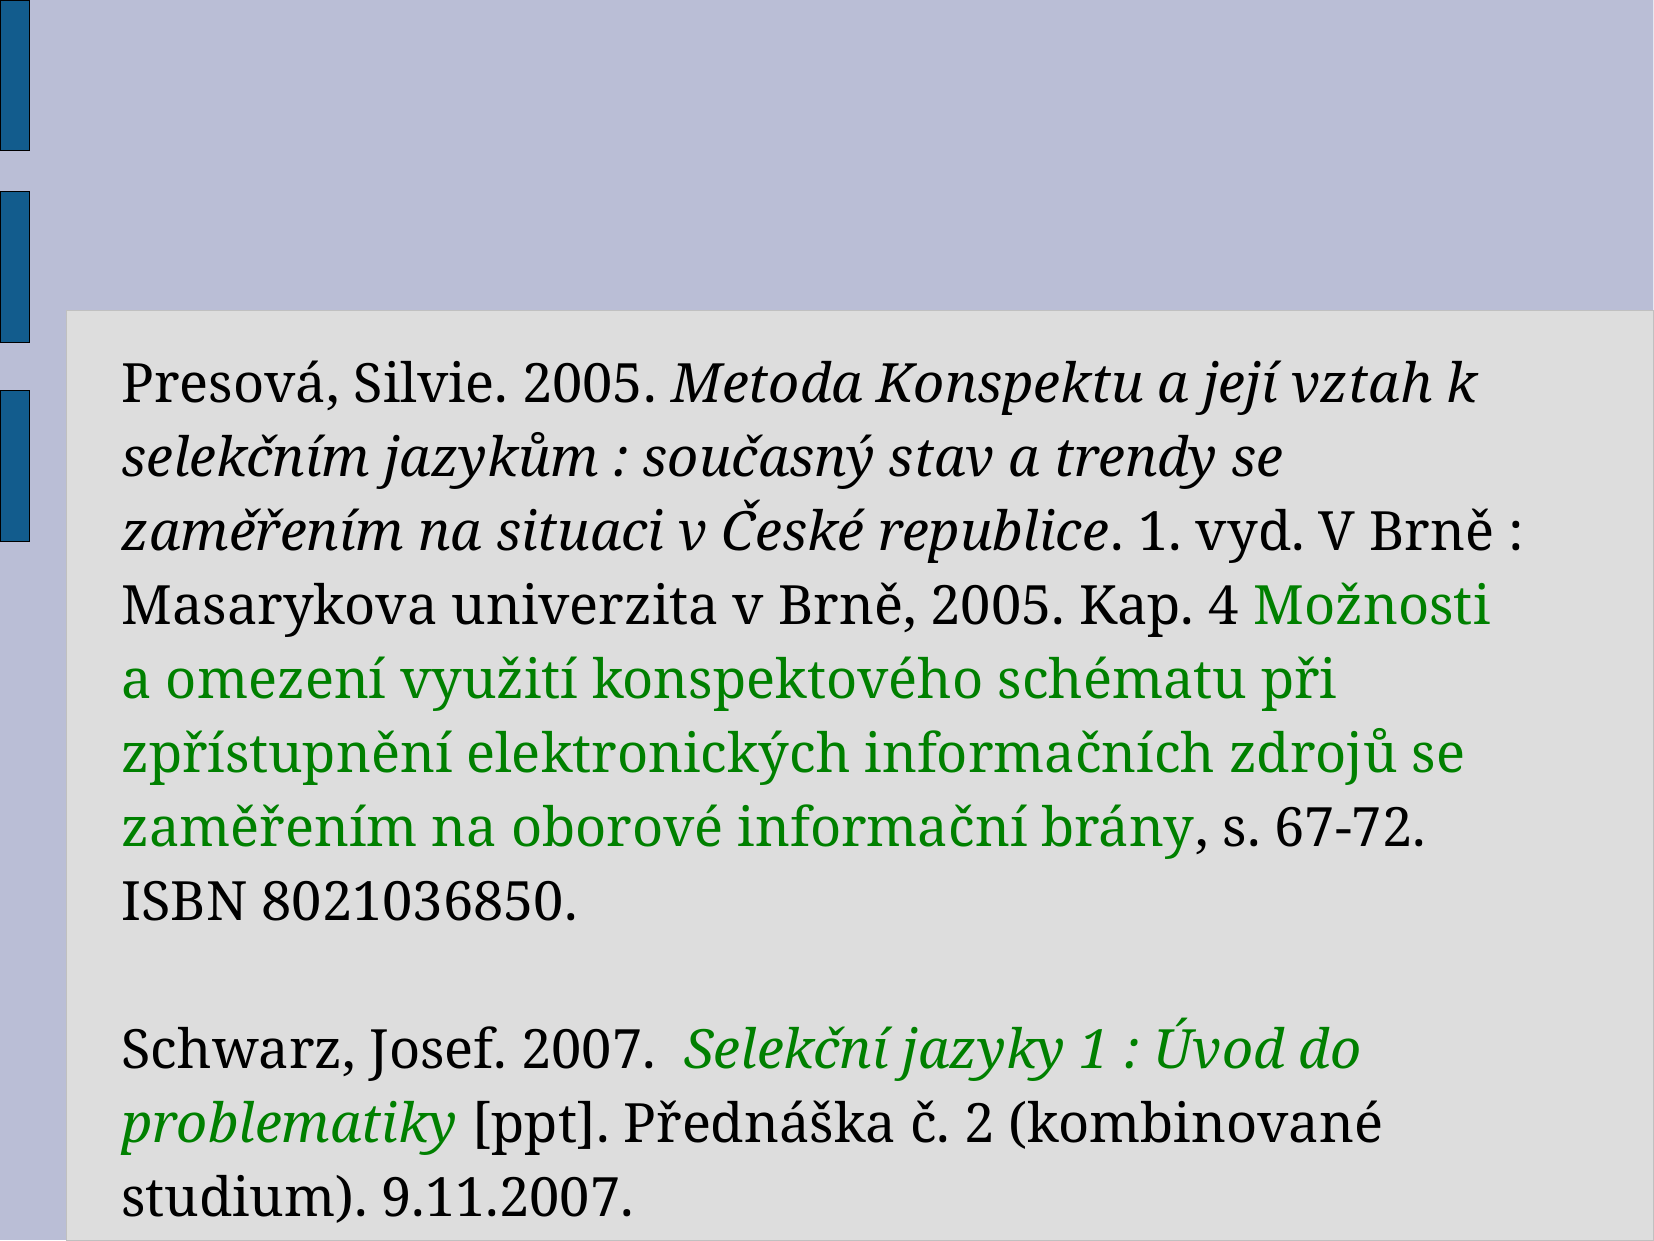

#
Presová, Silvie. 2005. Metoda Konspektu a její vztah k selekčním jazykům : současný stav a trendy se zaměřením na situaci v České republice. 1. vyd. V Brně : Masarykova univerzita v Brně, 2005. Kap. 4 Možnosti a omezení využití konspektového schématu při zpřístupnění elektronických informačních zdrojů se zaměřením na oborové informační brány, s. 67-72. ISBN 8021036850.
Schwarz, Josef. 2007. Selekční jazyky 1 : Úvod do problematiky [ppt]. Přednáška č. 2 (kombinované studium). 9.11.2007.
Sternberg, Robert J. 2002. Kognitivní psychologie. Vyd. 1. Praha : Portál, 2002. 636 s. ISBN 8071783765.